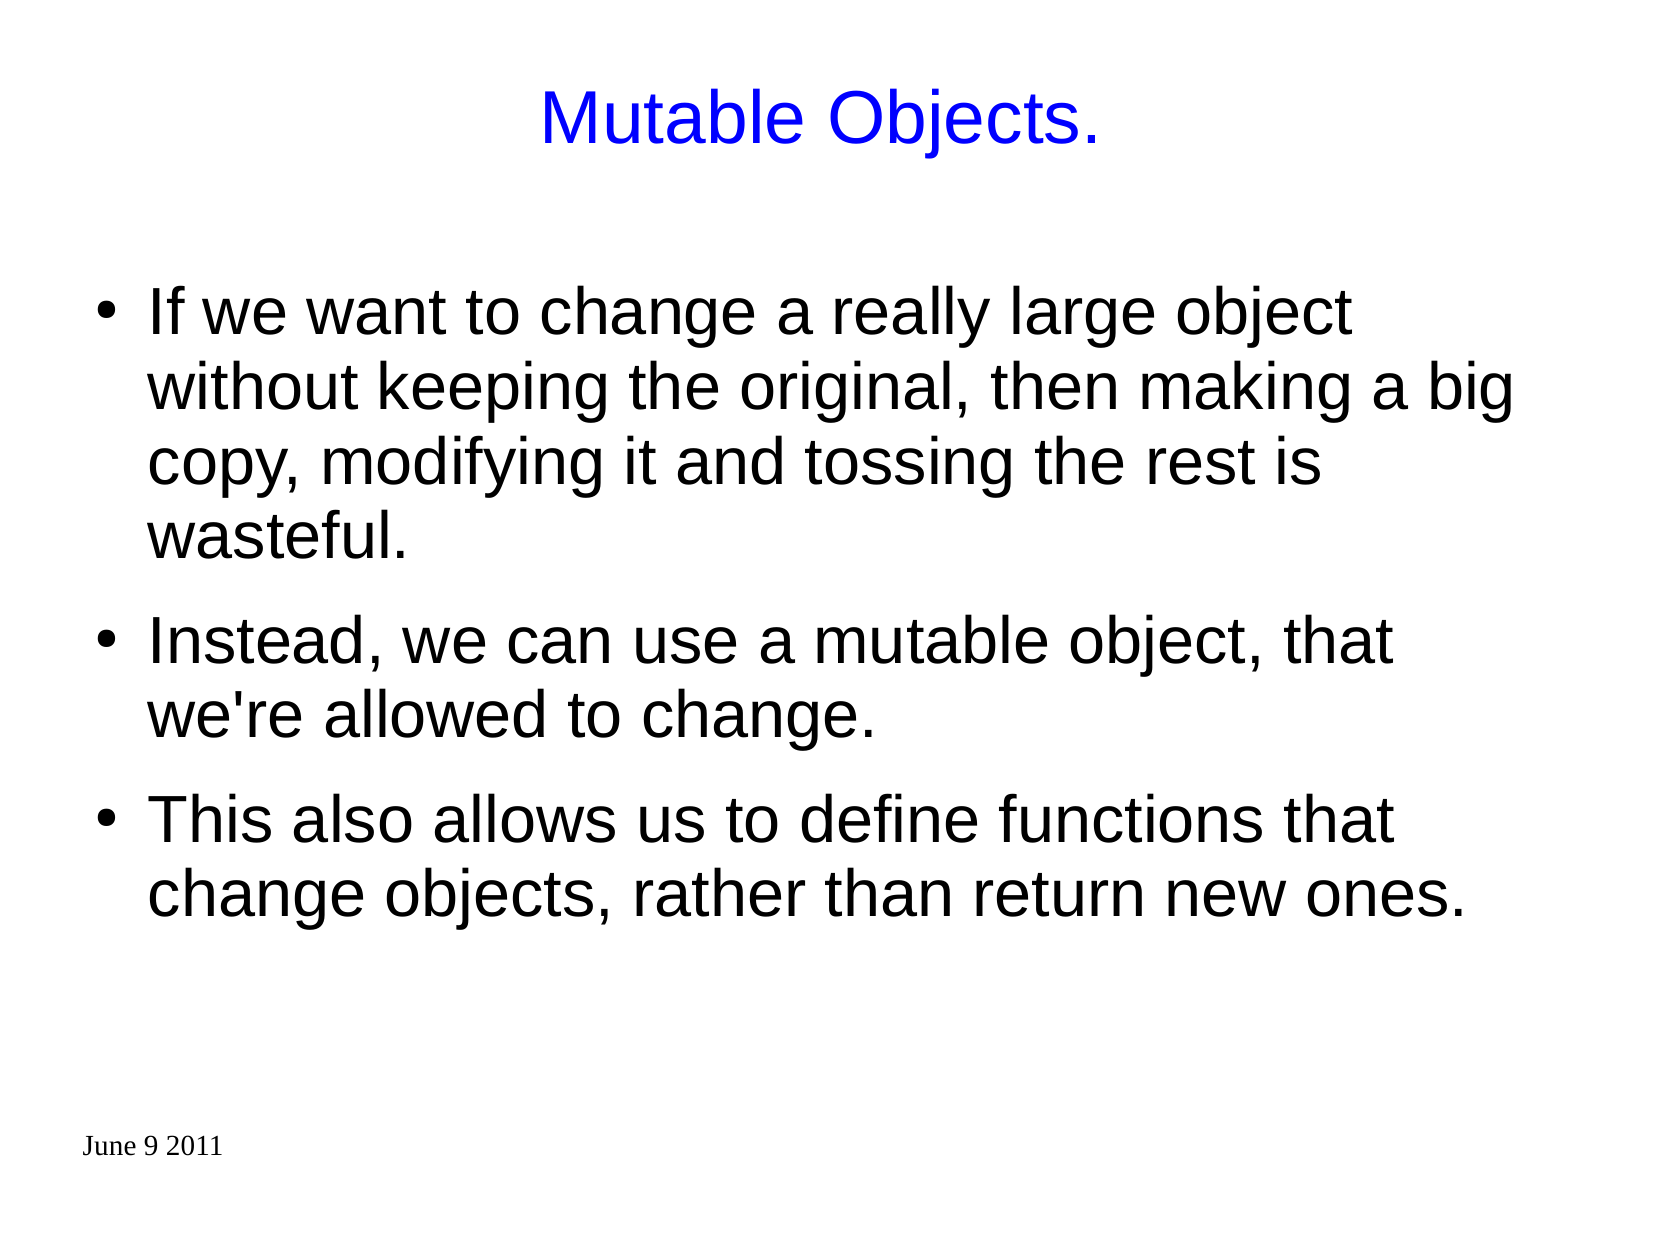

# Mutable Objects.
If we want to change a really large object without keeping the original, then making a big copy, modifying it and tossing the rest is wasteful.
Instead, we can use a mutable object, that we're allowed to change.
This also allows us to define functions that change objects, rather than return new ones.
June 9 2011